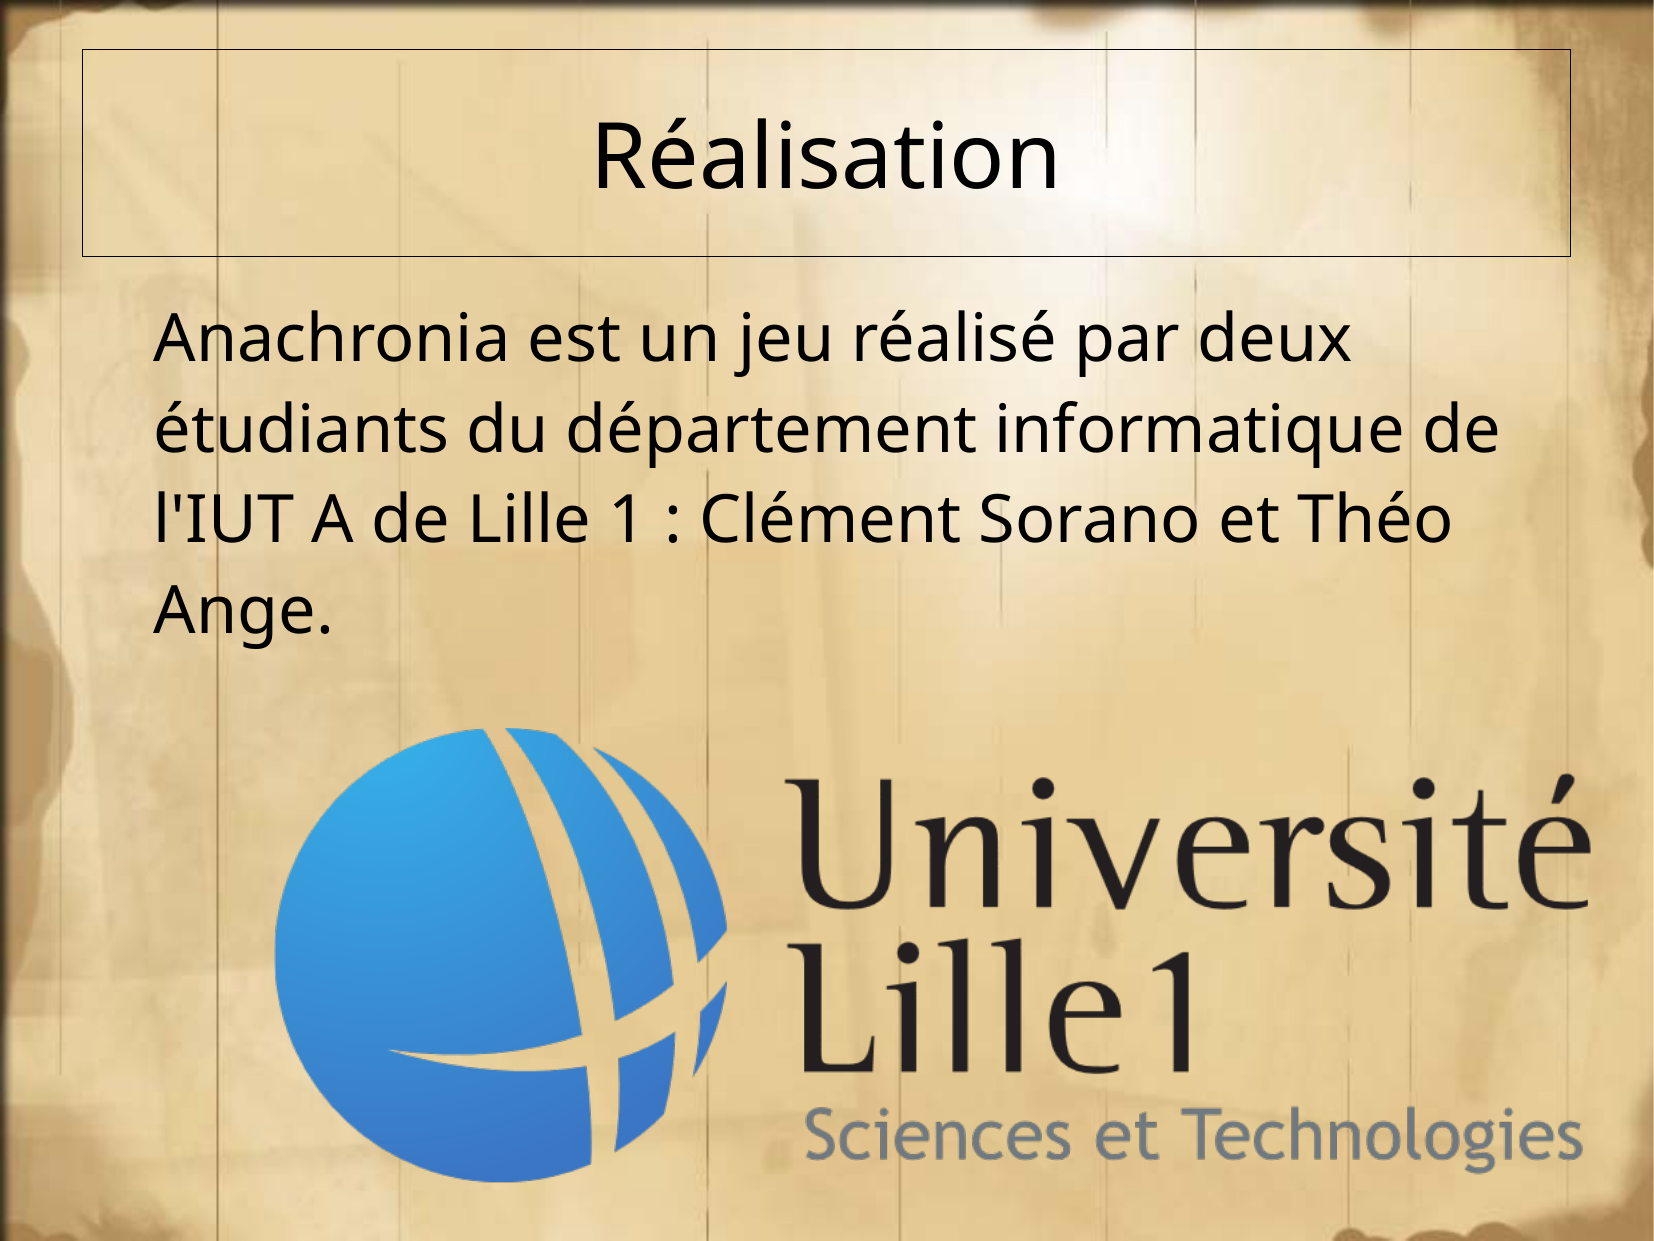

# Réalisation
Anachronia est un jeu réalisé par deux étudiants du département informatique de l'IUT A de Lille 1 : Clément Sorano et Théo Ange.